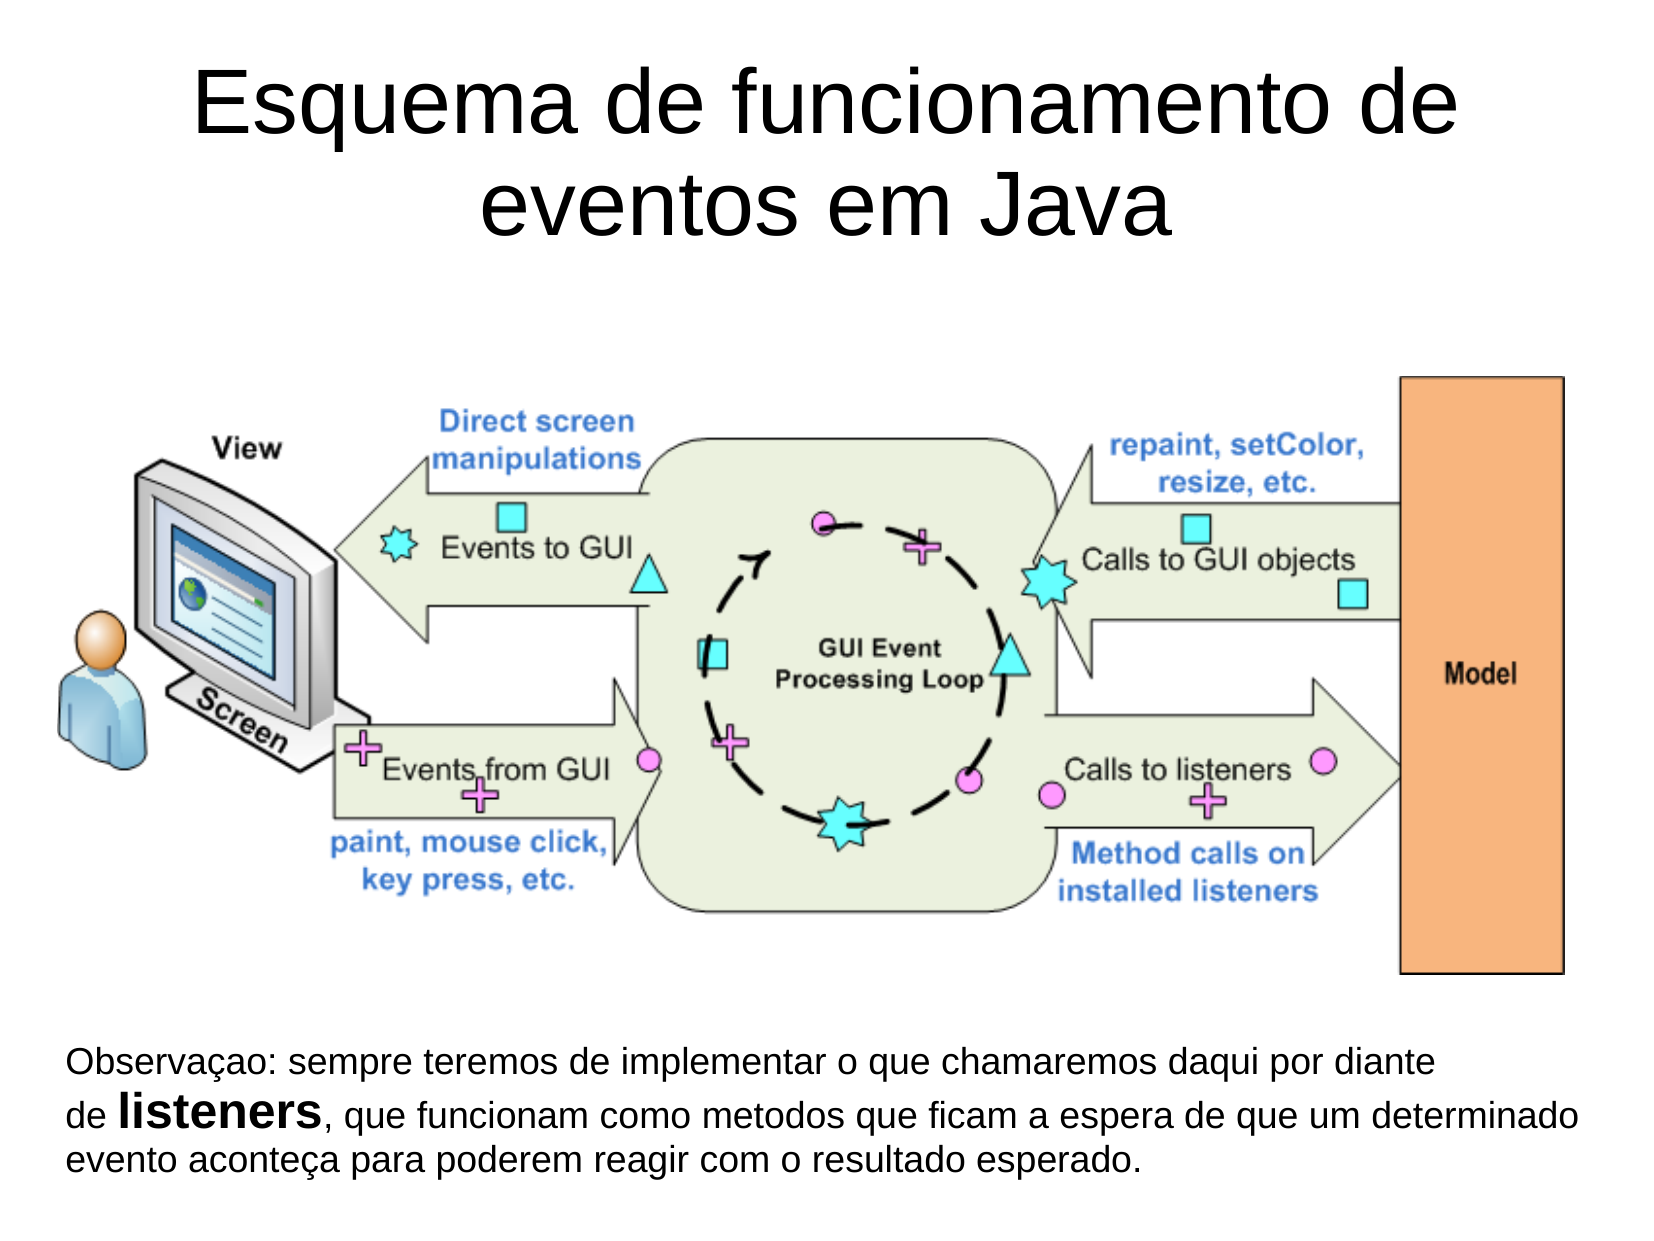

# Esquema de funcionamento de eventos em Java
Observaçao: sempre teremos de implementar o que chamaremos daqui por diante
de listeners, que funcionam como metodos que ficam a espera de que um determinado
evento aconteça para poderem reagir com o resultado esperado.